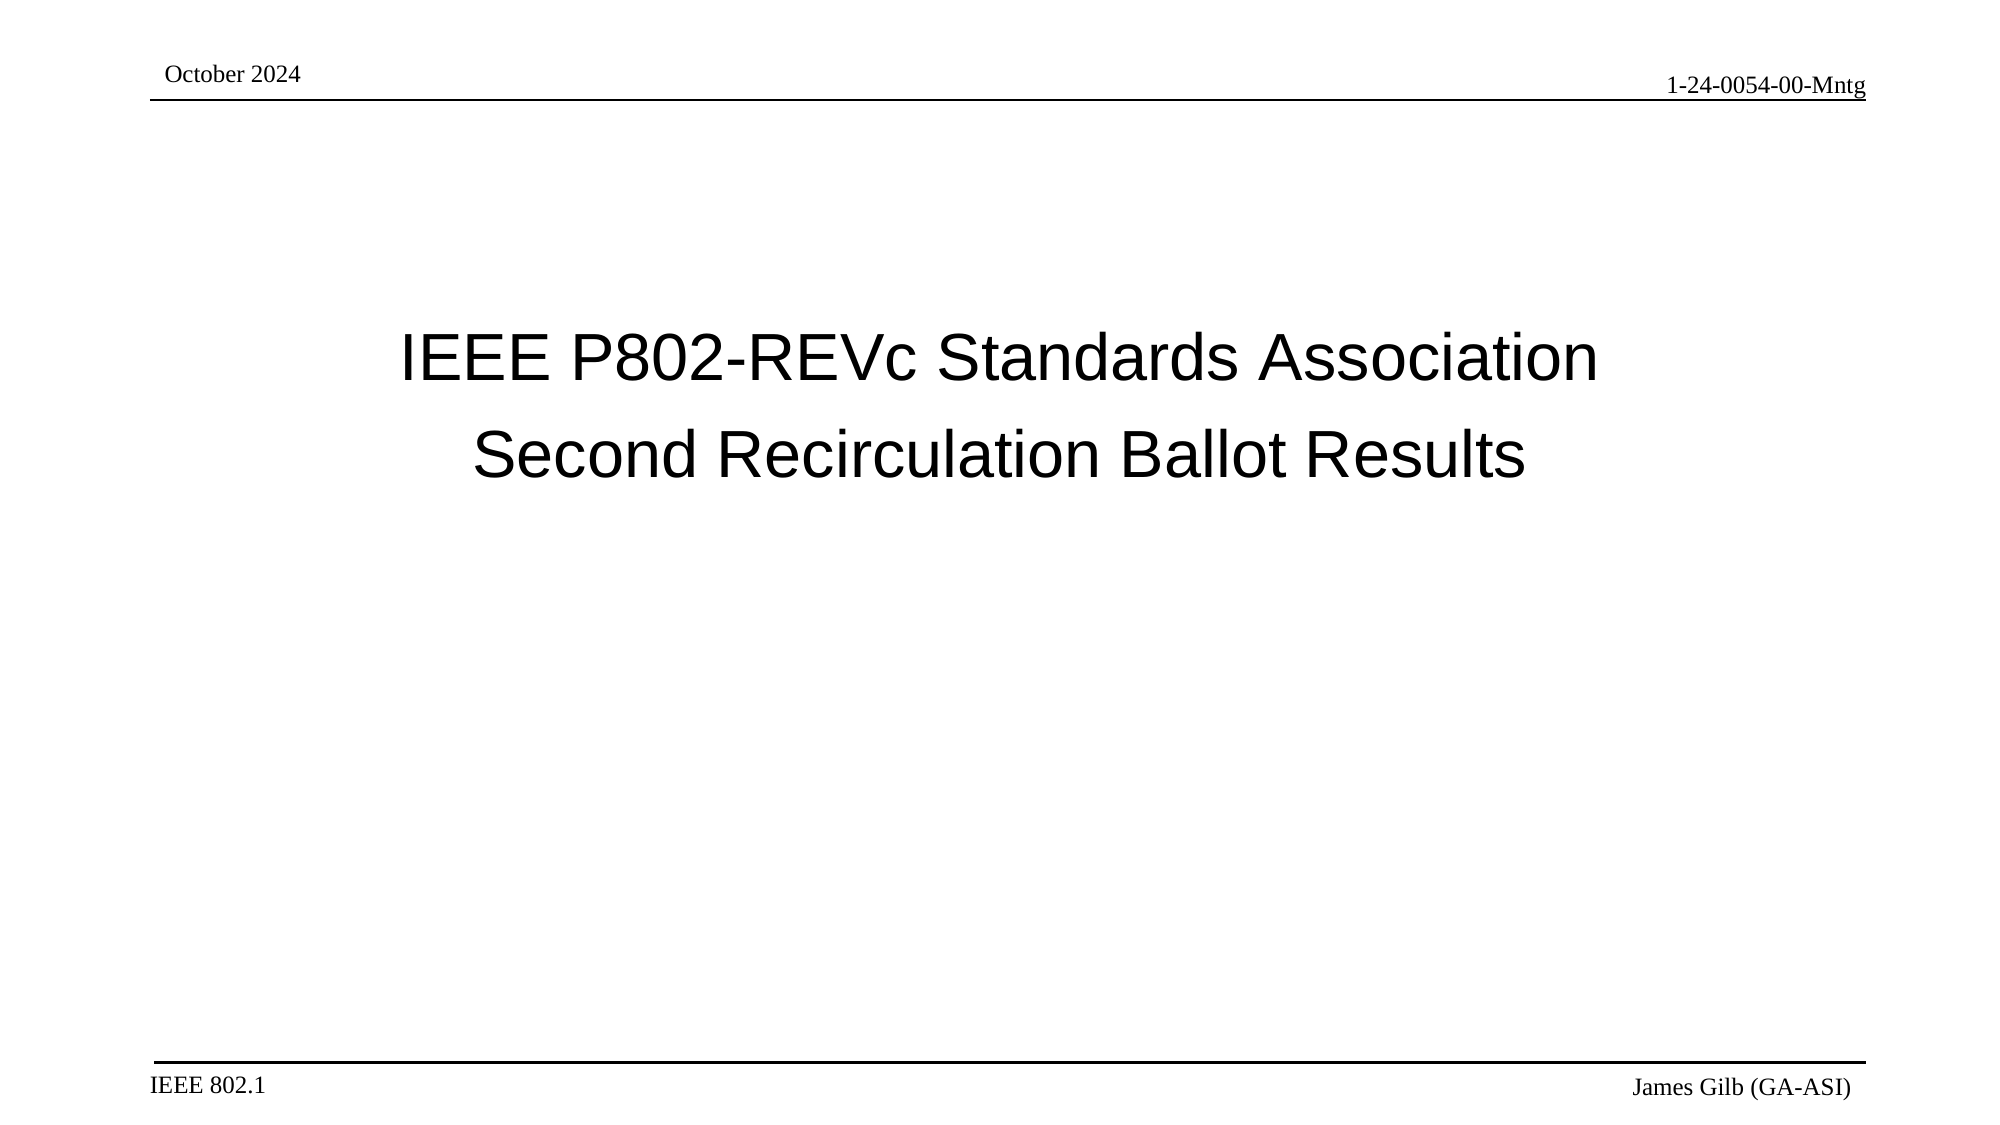

# IEEE P802-REVc Standards Association
Second Recirculation Ballot Results